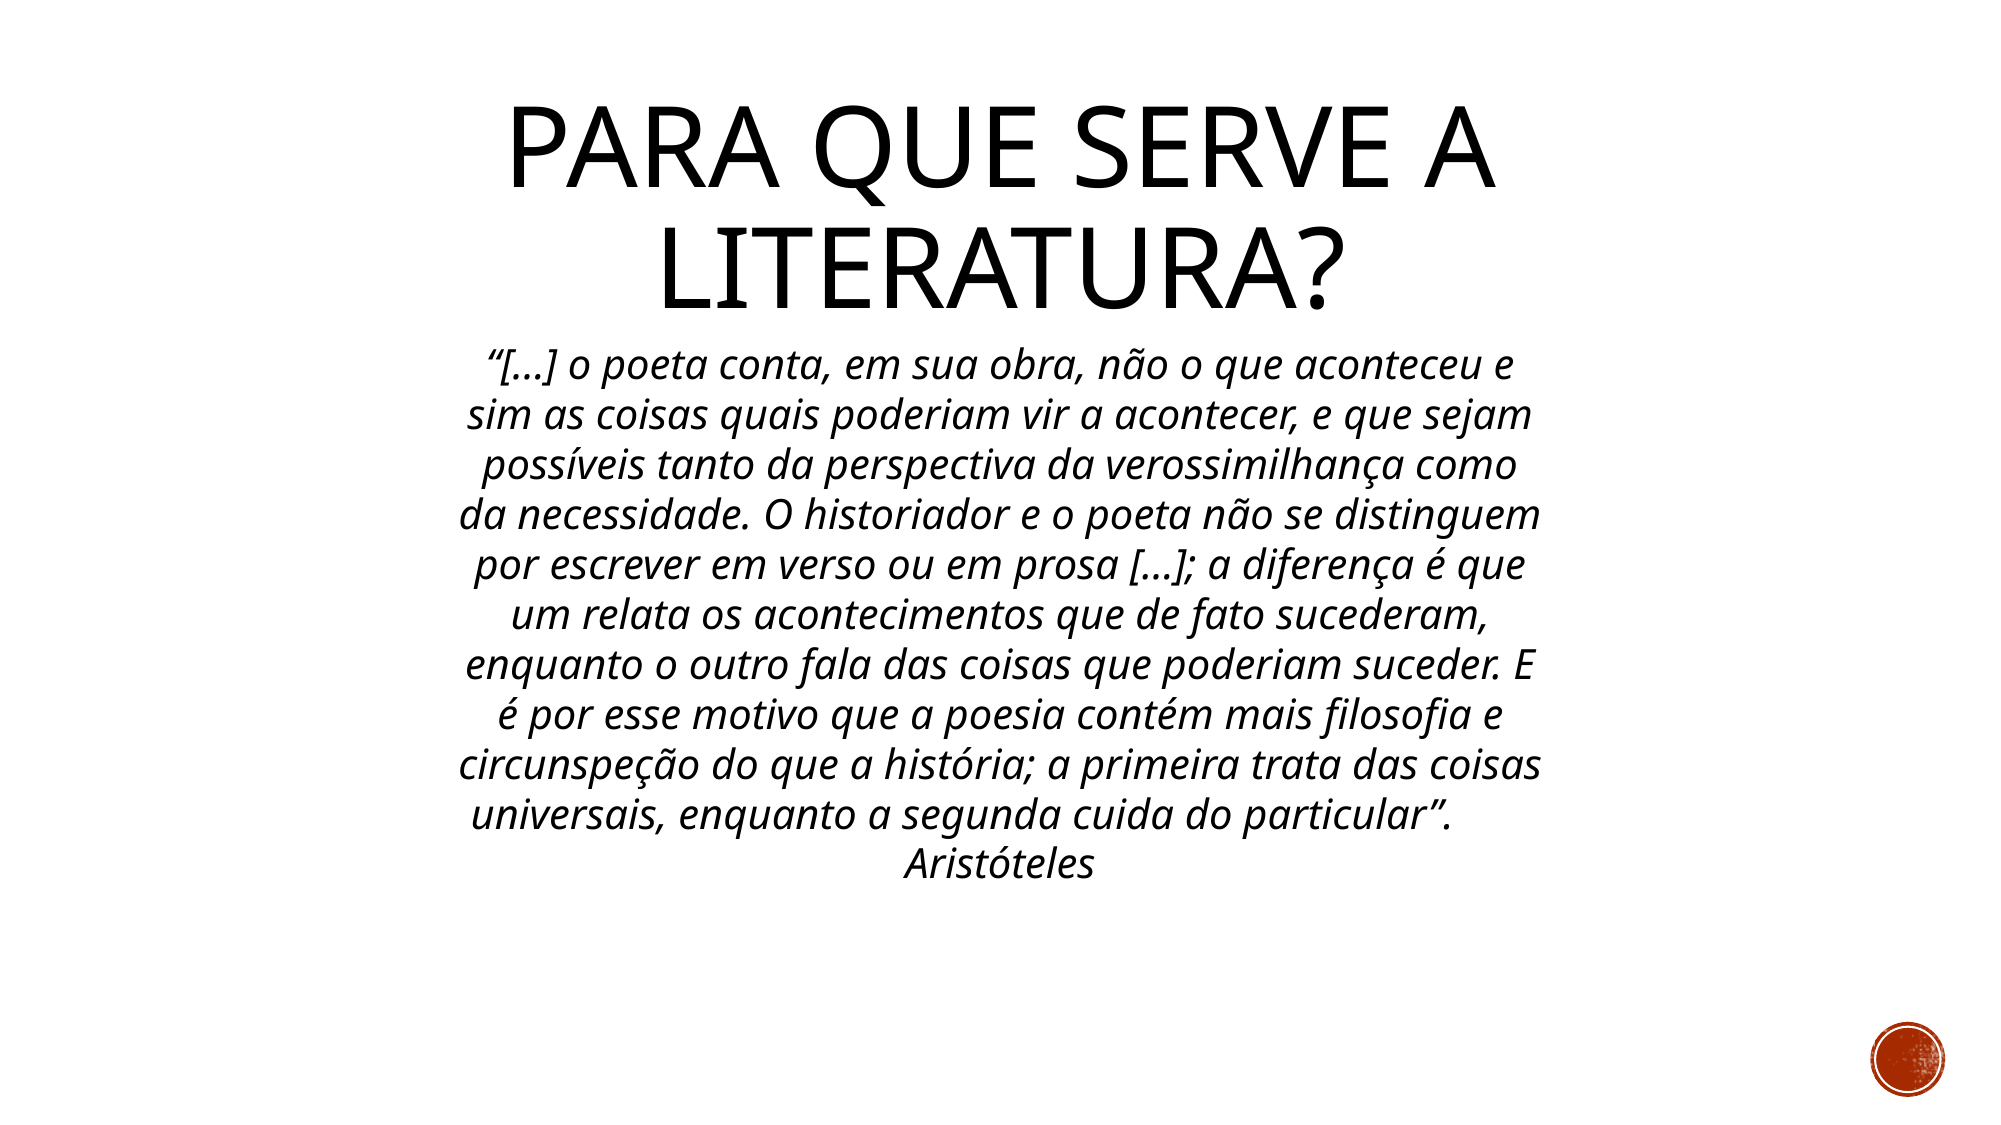

# para que serve a literatura?
“[...] o poeta conta, em sua obra, não o que aconteceu e
sim as coisas quais poderiam vir a acontecer, e que sejam
possíveis tanto da perspectiva da verossimilhança como
da necessidade. O historiador e o poeta não se distinguem
por escrever em verso ou em prosa [...]; a diferença é que
um relata os acontecimentos que de fato sucederam,
enquanto o outro fala das coisas que poderiam suceder. E
é por esse motivo que a poesia contém mais filosofia e
circunspeção do que a história; a primeira trata das coisas
universais, enquanto a segunda cuida do particular”.
Aristóteles